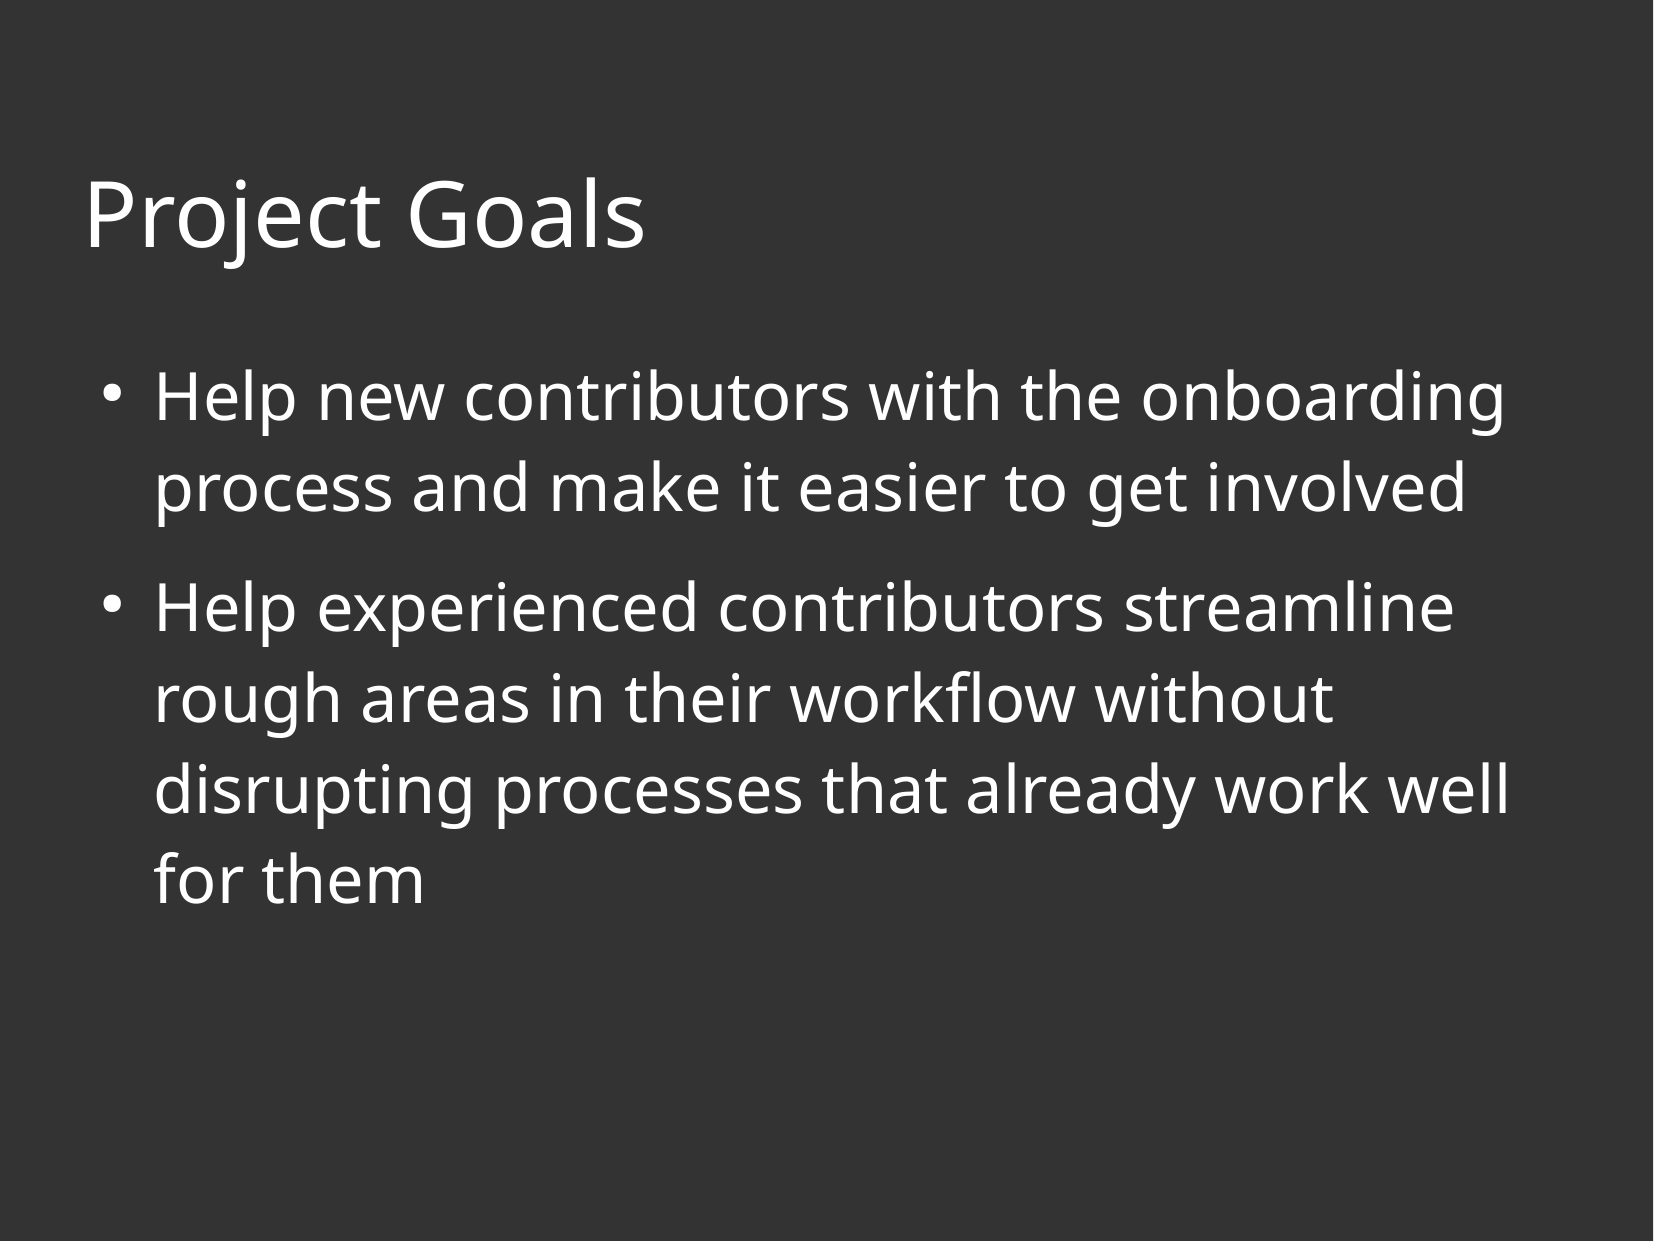

# Project Goals
Help new contributors with the onboarding process and make it easier to get involved
Help experienced contributors streamline rough areas in their workflow without disrupting processes that already work well for them